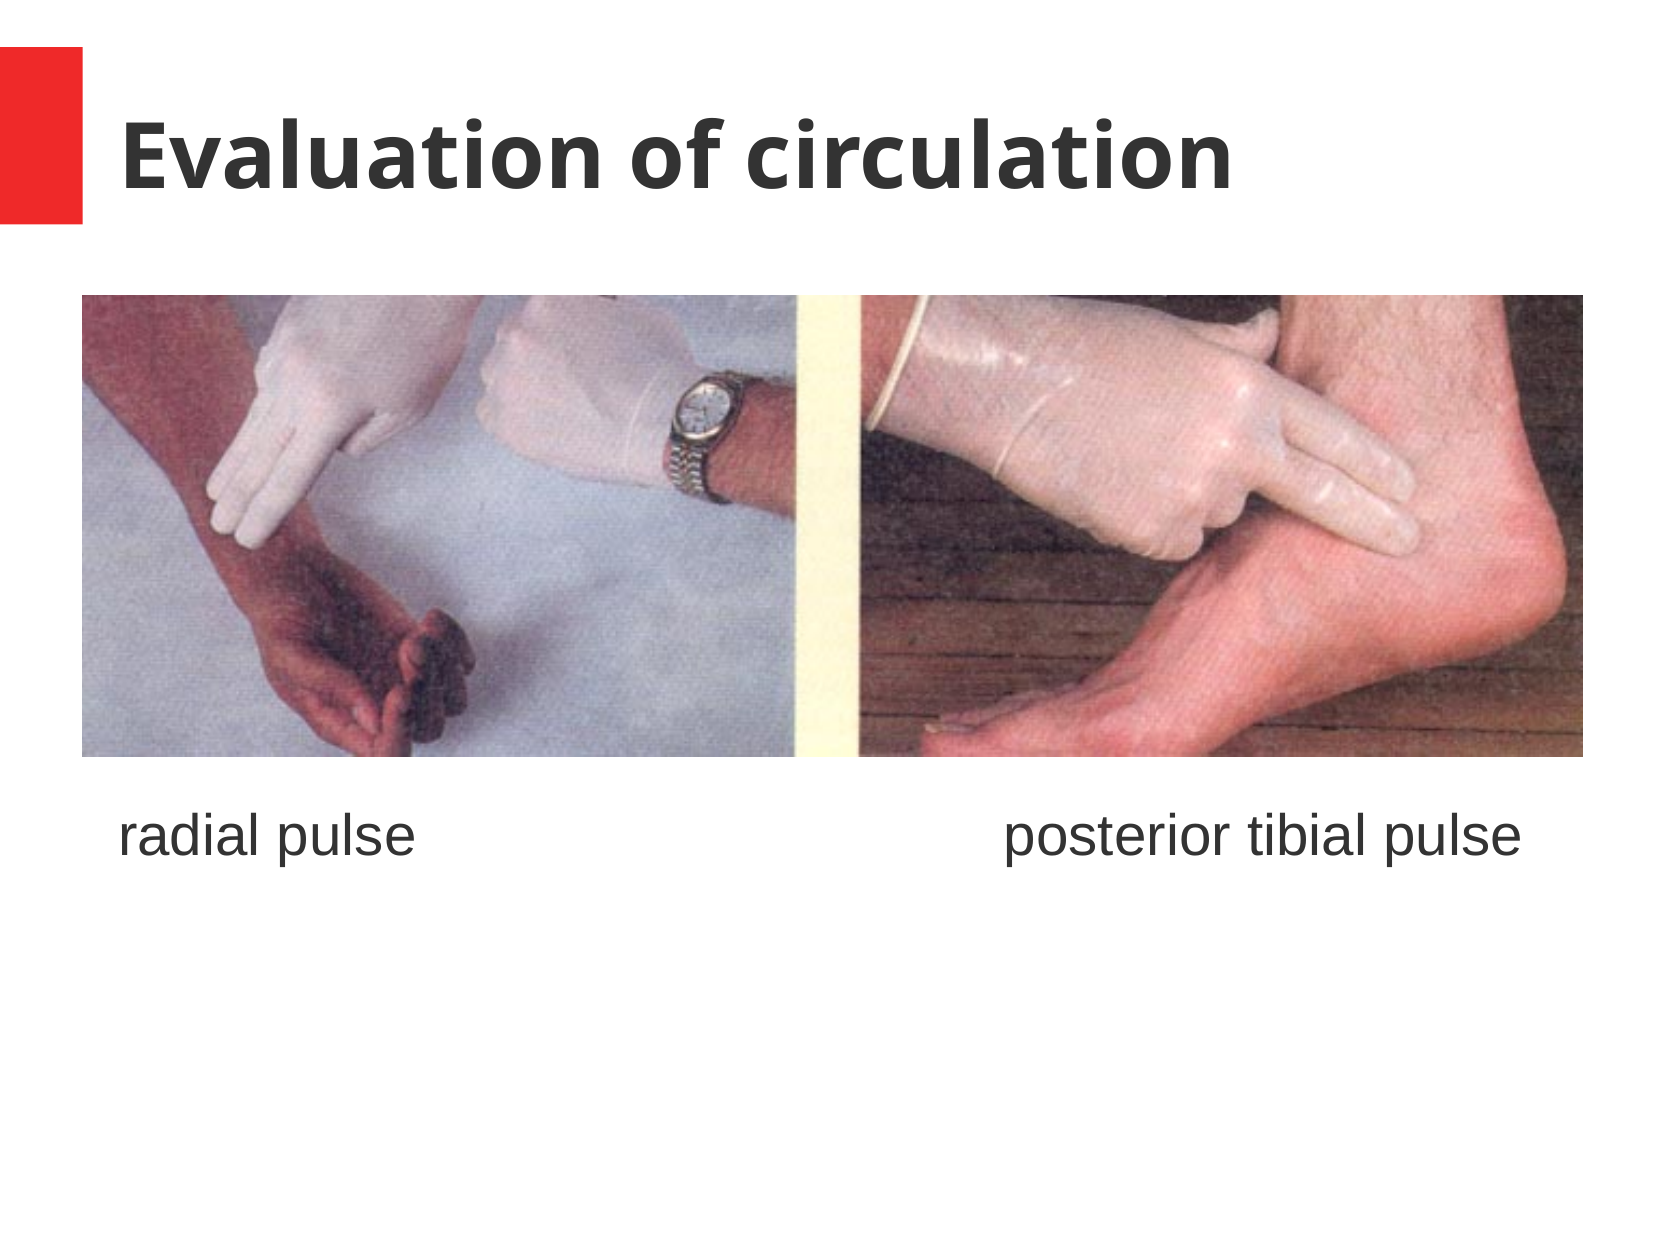

# Evaluation of circulation
radial pulse								posterior tibial pulse